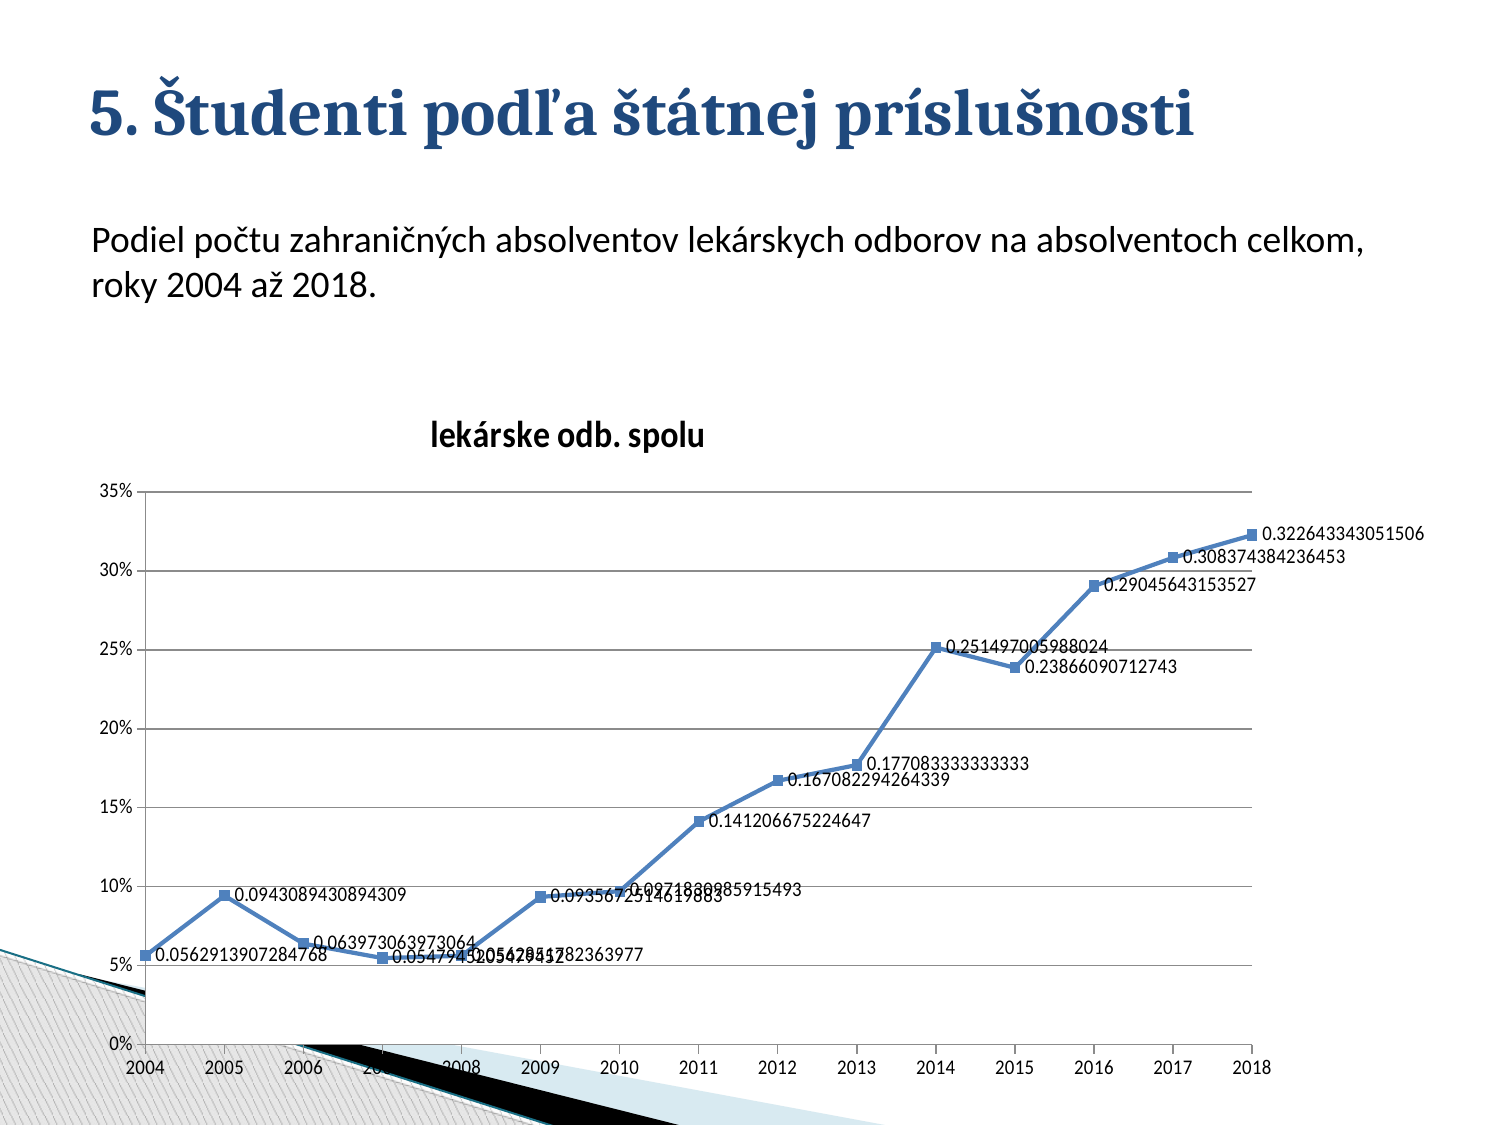

# 5. Študenti podľa štátnej príslušnosti
Podiel počtu zahraničných absolventov lekárskych odborov na absolventoch celkom, roky 2004 až 2018.
### Chart: lekárske odb. spolu
| Category | lekárske odb. spolu |
|---|---|
| 2004 | 0.0562913907284768 |
| 2005 | 0.0943089430894309 |
| 2006 | 0.063973063973064 |
| 2007 | 0.0547945205479452 |
| 2008 | 0.0562851782363977 |
| 2009 | 0.0935672514619883 |
| 2010 | 0.0971830985915493 |
| 2011 | 0.141206675224647 |
| 2012 | 0.167082294264339 |
| 2013 | 0.177083333333333 |
| 2014 | 0.251497005988024 |
| 2015 | 0.23866090712743 |
| 2016 | 0.29045643153527 |
| 2017 | 0.308374384236453 |
| 2018 | 0.322643343051506 |